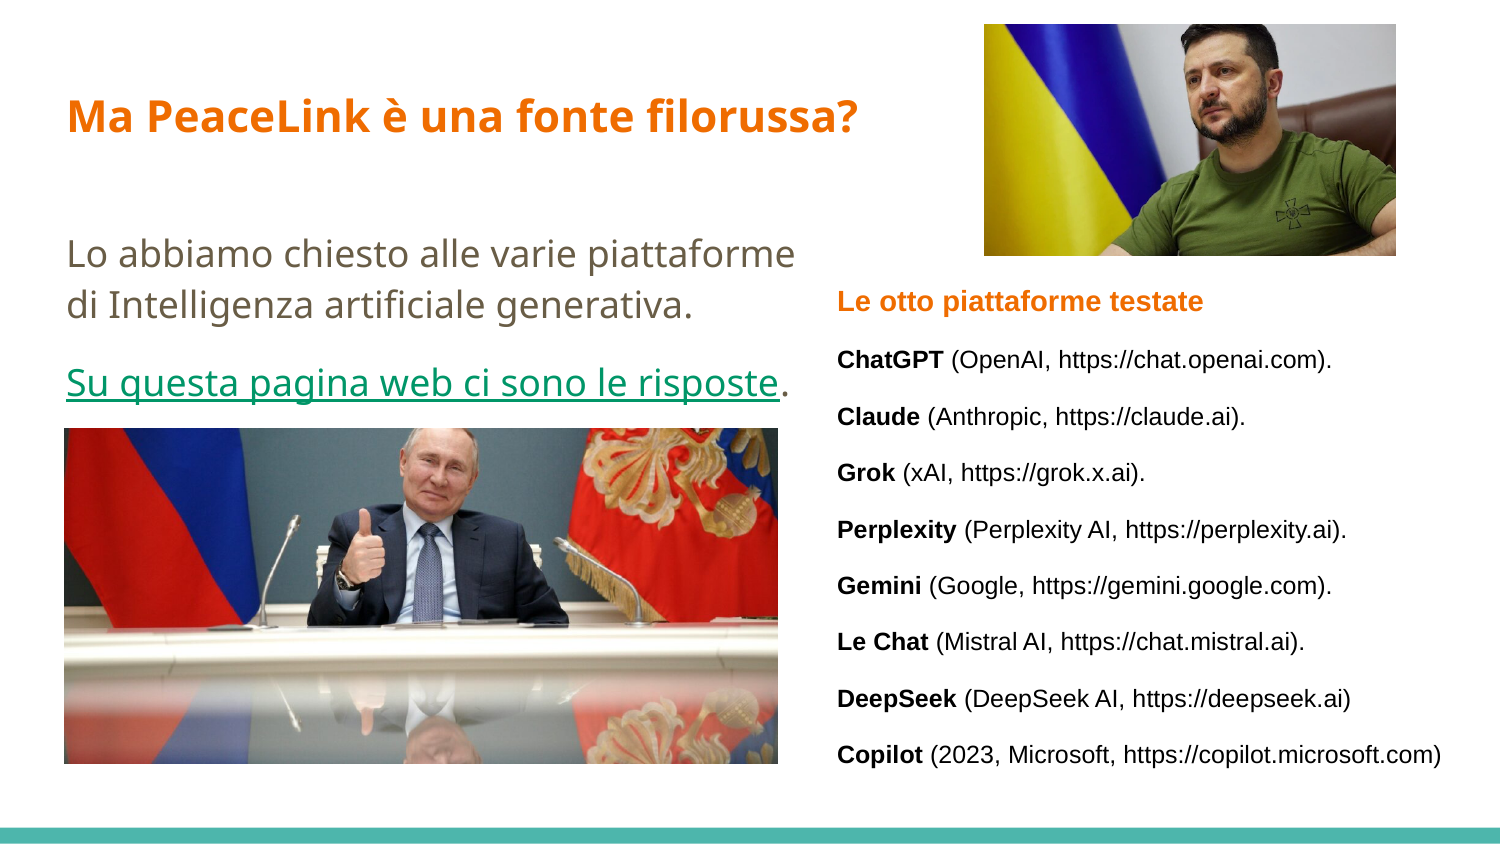

# Ma PeaceLink è una fonte filorussa?
Lo abbiamo chiesto alle varie piattaforme di Intelligenza artificiale generativa.
Su questa pagina web ci sono le risposte.
Le otto piattaforme testate
ChatGPT (OpenAI, https://chat.openai.com).
Claude (Anthropic, https://claude.ai).
Grok (xAI, https://grok.x.ai).
Perplexity (Perplexity AI, https://perplexity.ai).
Gemini (Google, https://gemini.google.com).
Le Chat (Mistral AI, https://chat.mistral.ai).
DeepSeek (DeepSeek AI, https://deepseek.ai)
Copilot (2023, Microsoft, https://copilot.microsoft.com)